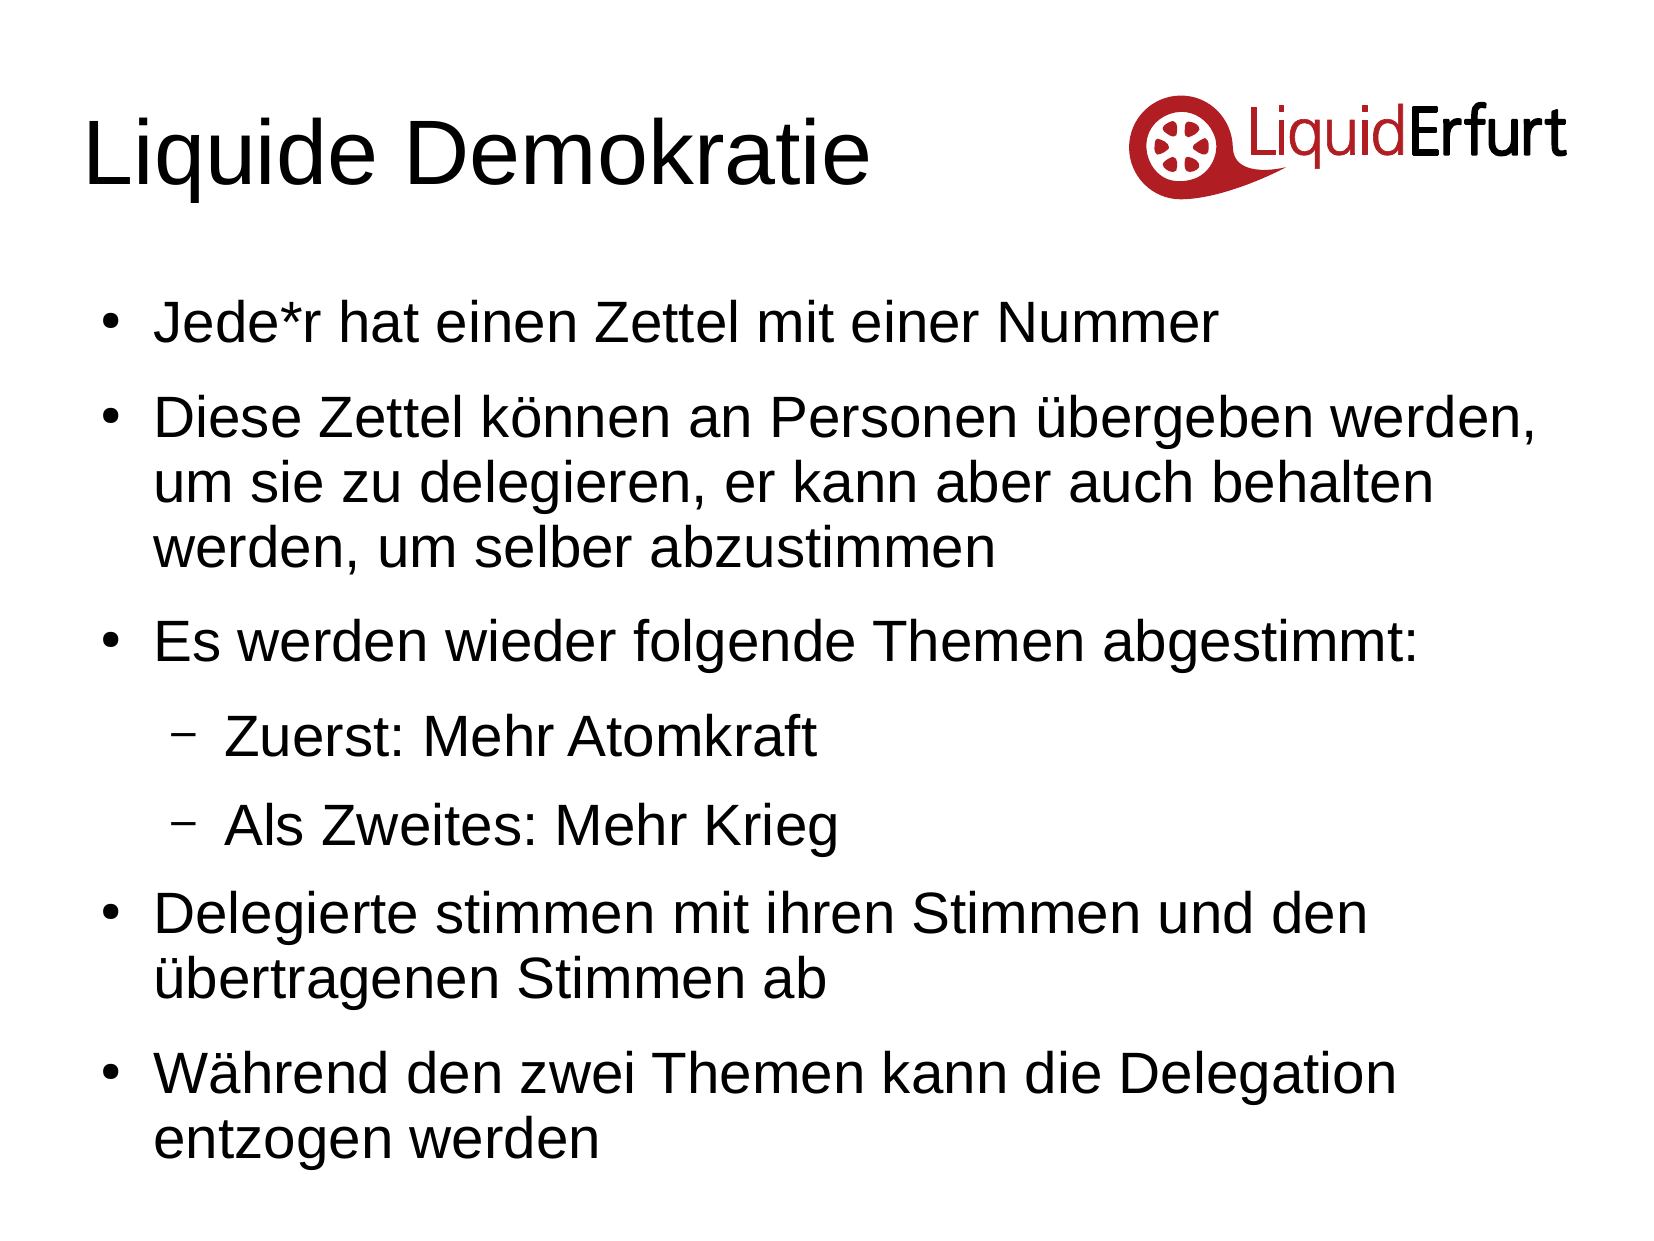

# Liquide Demokratie
Jede*r hat einen Zettel mit einer Nummer
Diese Zettel können an Personen übergeben werden, um sie zu delegieren, er kann aber auch behalten werden, um selber abzustimmen
Es werden wieder folgende Themen abgestimmt:
Zuerst: Mehr Atomkraft
Als Zweites: Mehr Krieg
Delegierte stimmen mit ihren Stimmen und den übertragenen Stimmen ab
Während den zwei Themen kann die Delegation entzogen werden